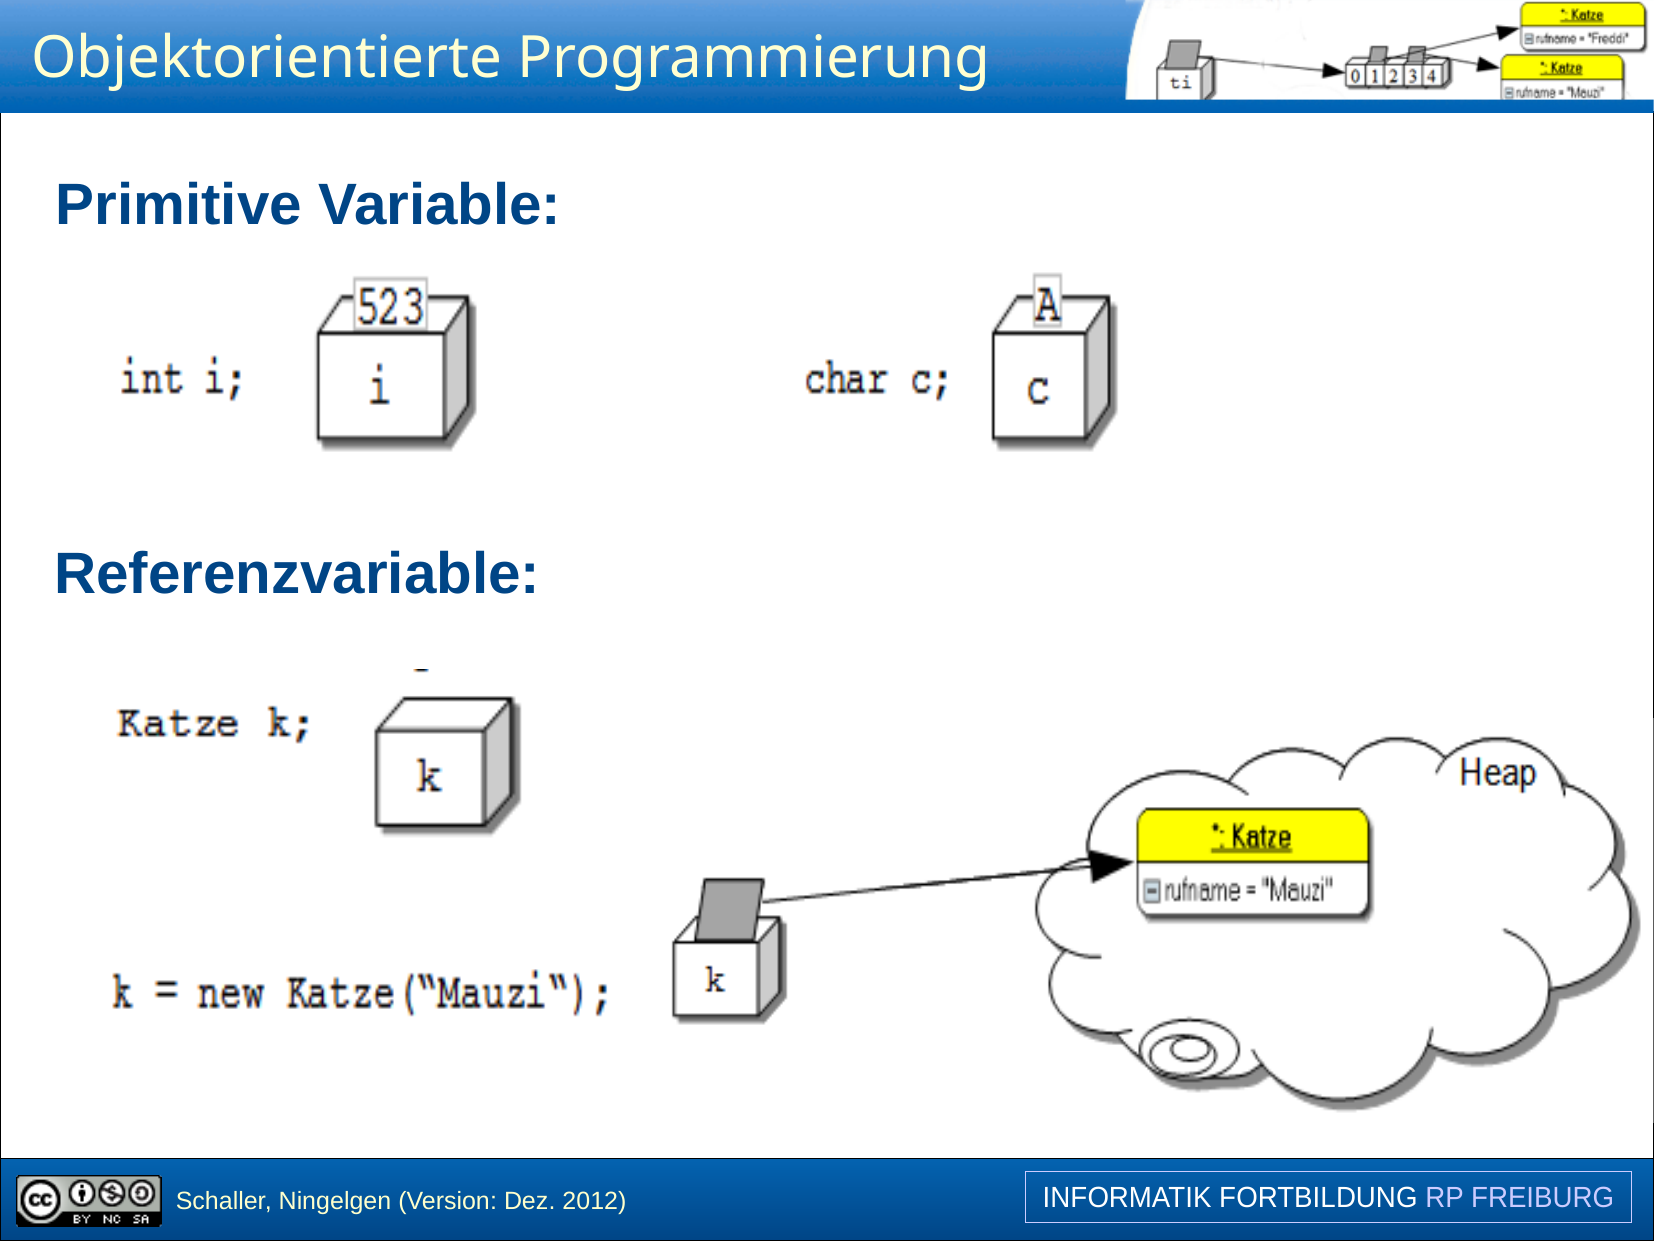

# Objektorientierte Programmierung
Primitive Variable:
Referenzvariable:
2